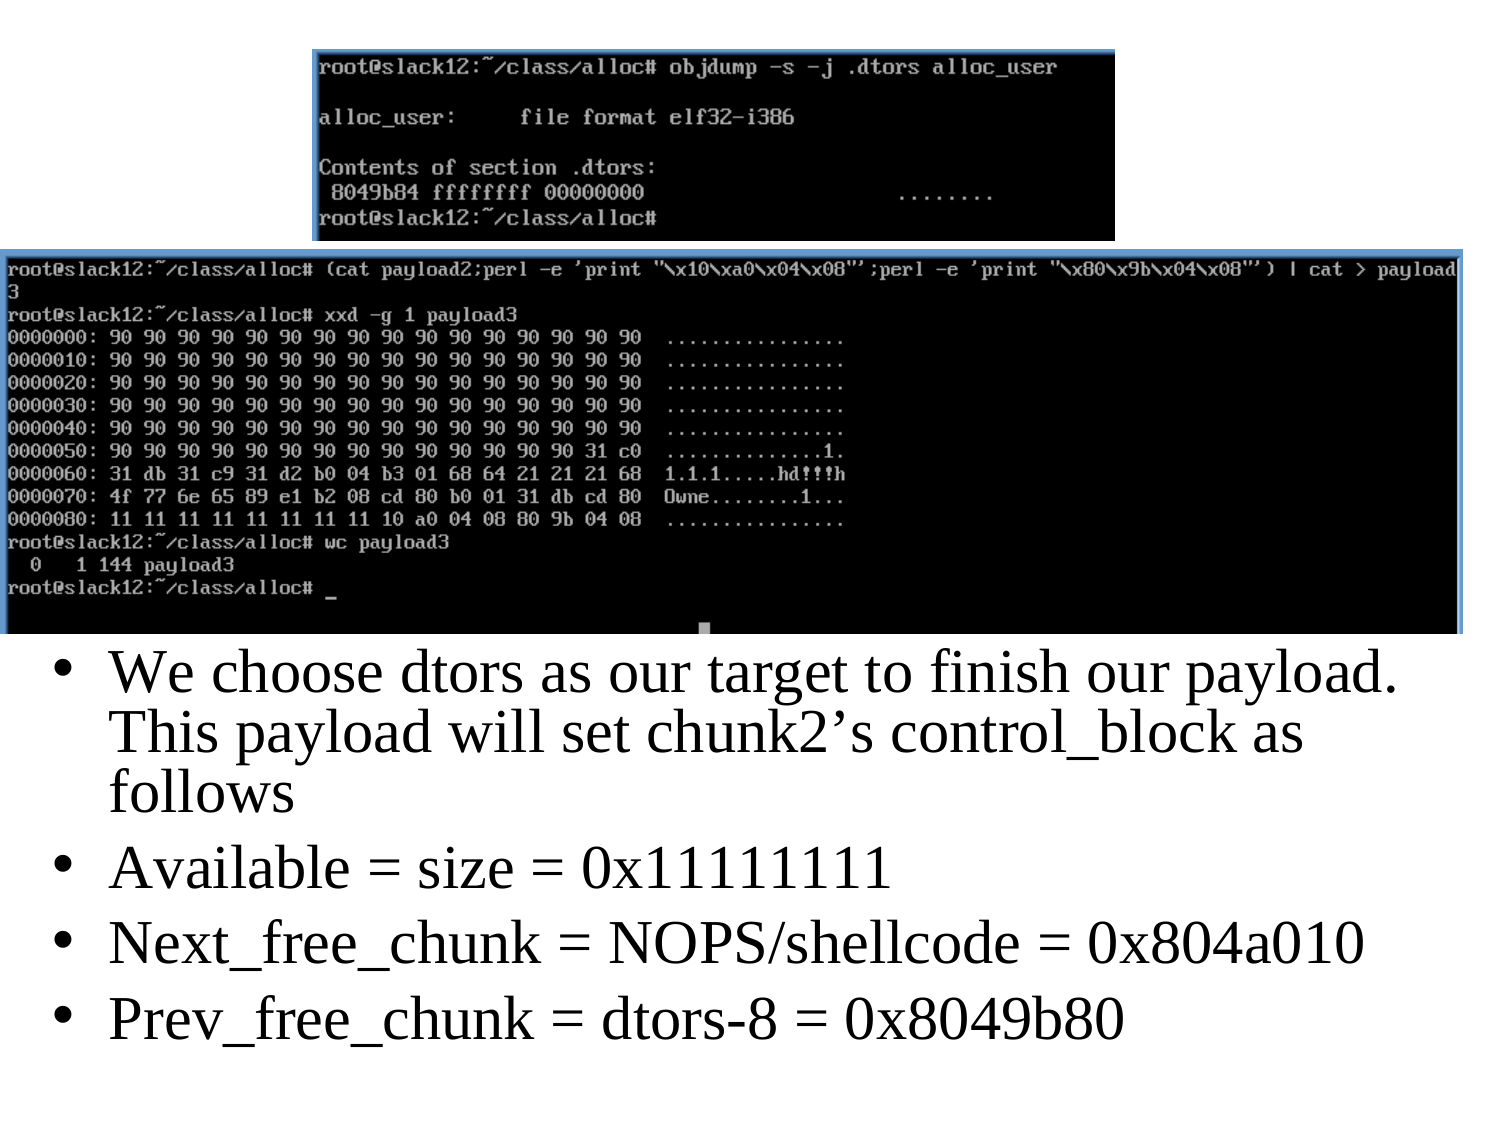

# We choose dtors as our target to finish our payload. This payload will set chunk2’s control_block as follows
Available = size = 0x11111111
Next_free_chunk = NOPS/shellcode = 0x804a010
Prev_free_chunk = dtors-8 = 0x8049b80